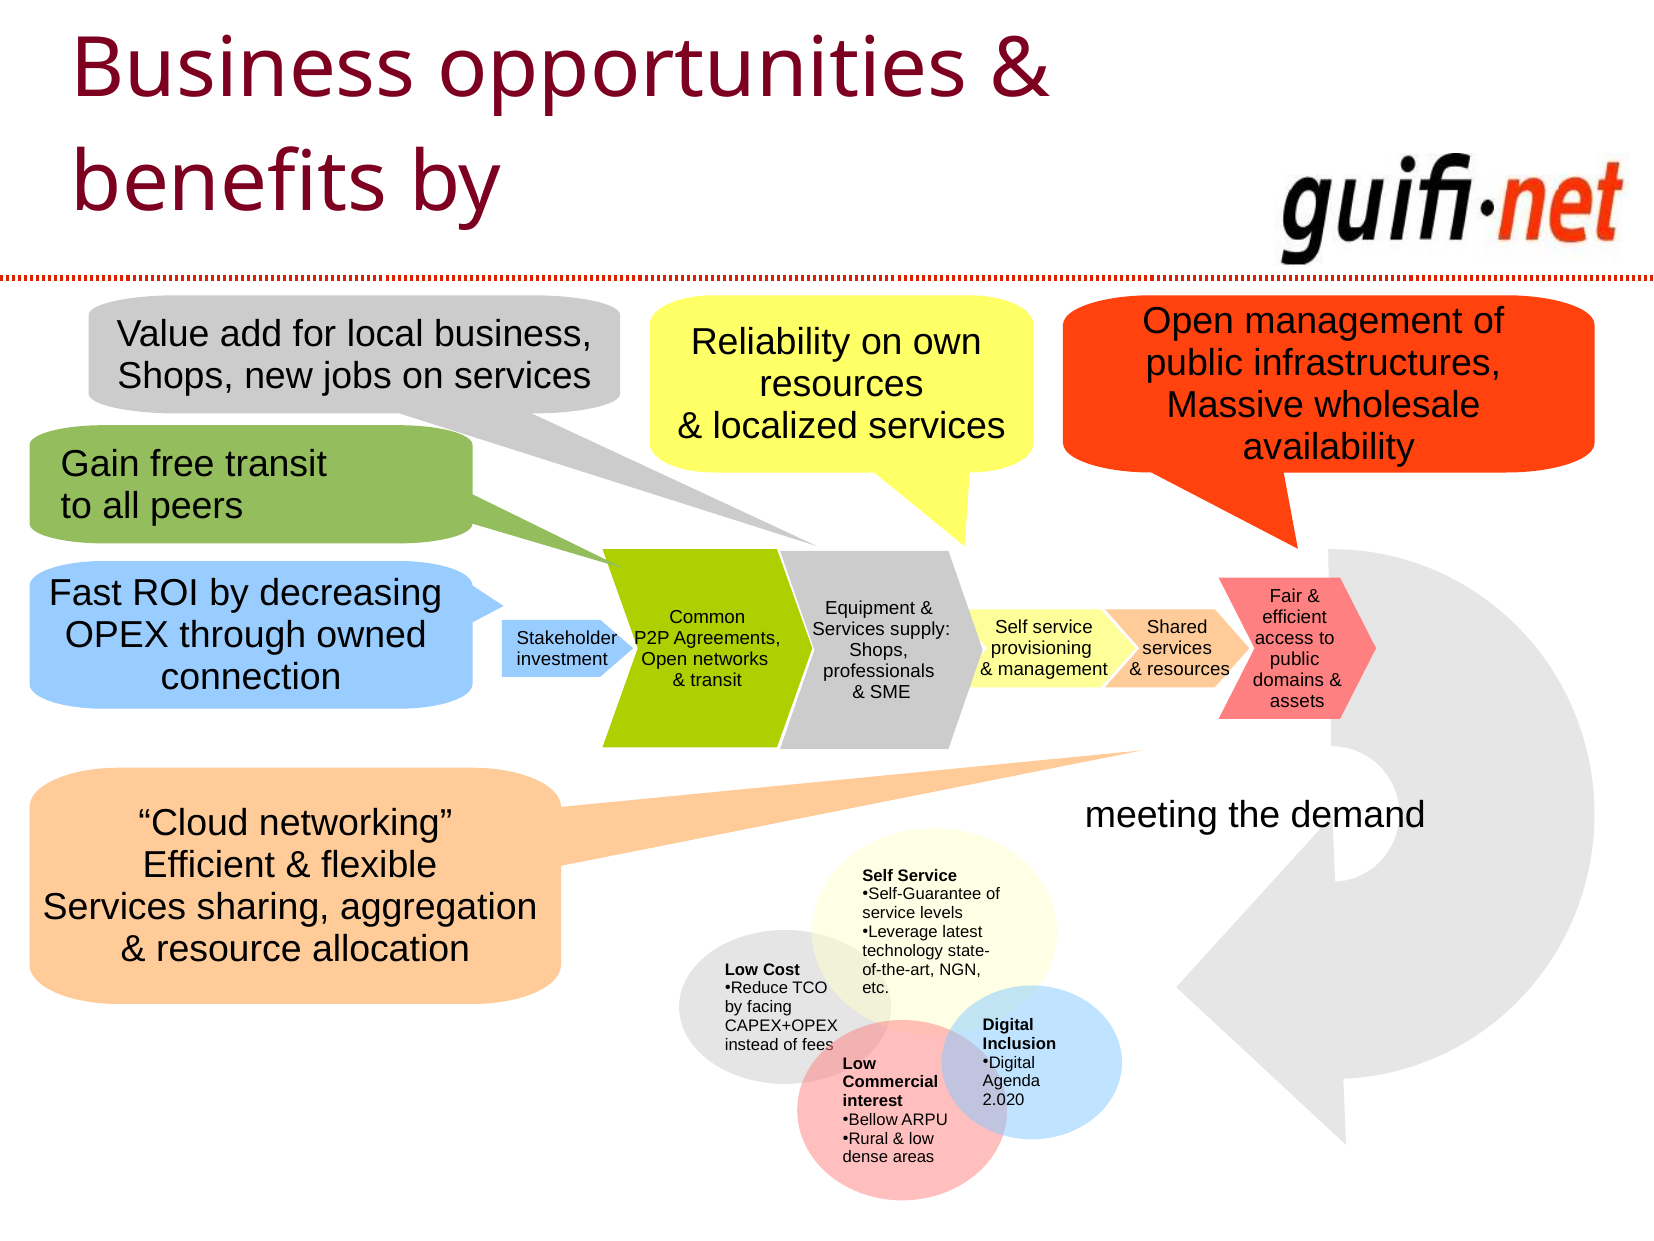

# Business opportunities & benefits by
Value add for local business,
Shops, new jobs on services
Reliability on own
resources
& localized services
Open management of
public infrastructures,
Massive wholesale
availability
Gain free transit
to all peers
Common
P2P Agreements,
Open networks
& transit
meeting the demand
Equipment &
Services supply:
Shops,
professionals
& SME
Fast ROI by decreasing
OPEX through owned
connection
Fair &
efficient
access to
public
domains &
assets
Self service
provisioning
& management
Shared
services
 & resources
Stakeholder investment
“Cloud networking”
Efficient & flexible
Services sharing, aggregation
& resource allocation
Self Service
Self-Guarantee of service levels
Leverage latest technology state-of-the-art, NGN, etc.
Low Cost
Reduce TCO by facing CAPEX+OPEX instead of fees
Digital Inclusion
Digital Agenda 2.020
Low Commercial interest
Bellow ARPU
Rural & low dense areas